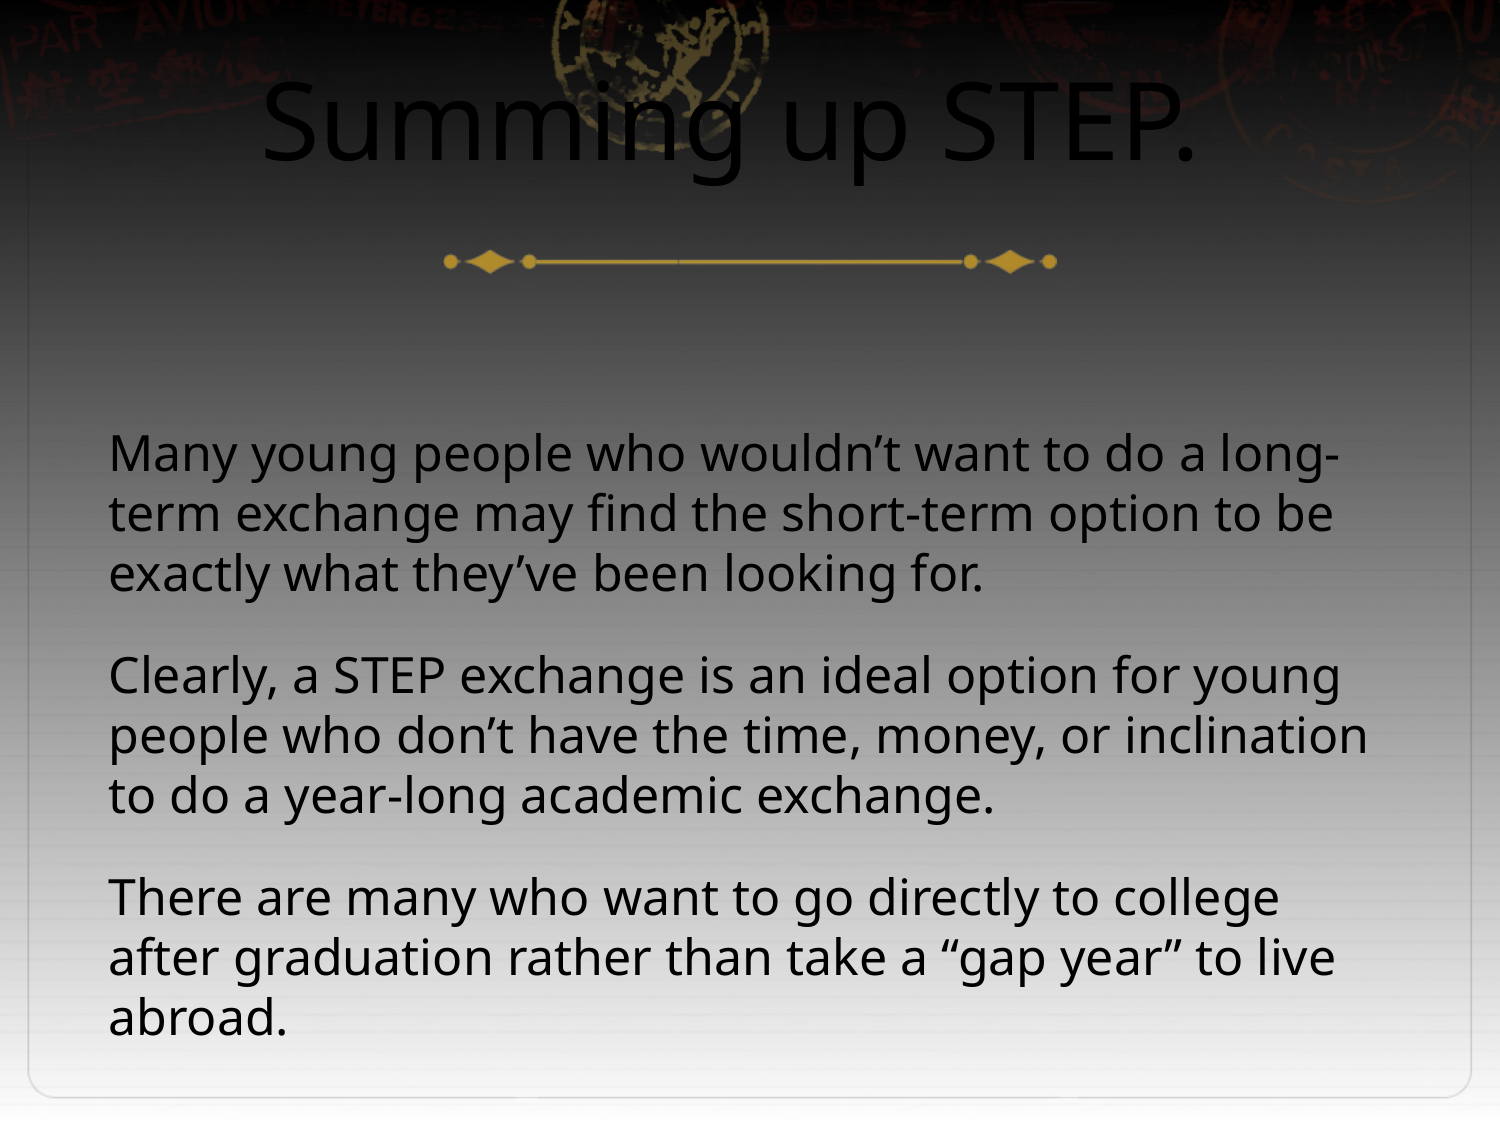

# Summing up STEP.
Many young people who wouldn’t want to do a long-term exchange may find the short-term option to be exactly what they’ve been looking for.
Clearly, a STEP exchange is an ideal option for young people who don’t have the time, money, or inclination to do a year-long academic exchange.
There are many who want to go directly to college after graduation rather than take a “gap year” to live abroad.